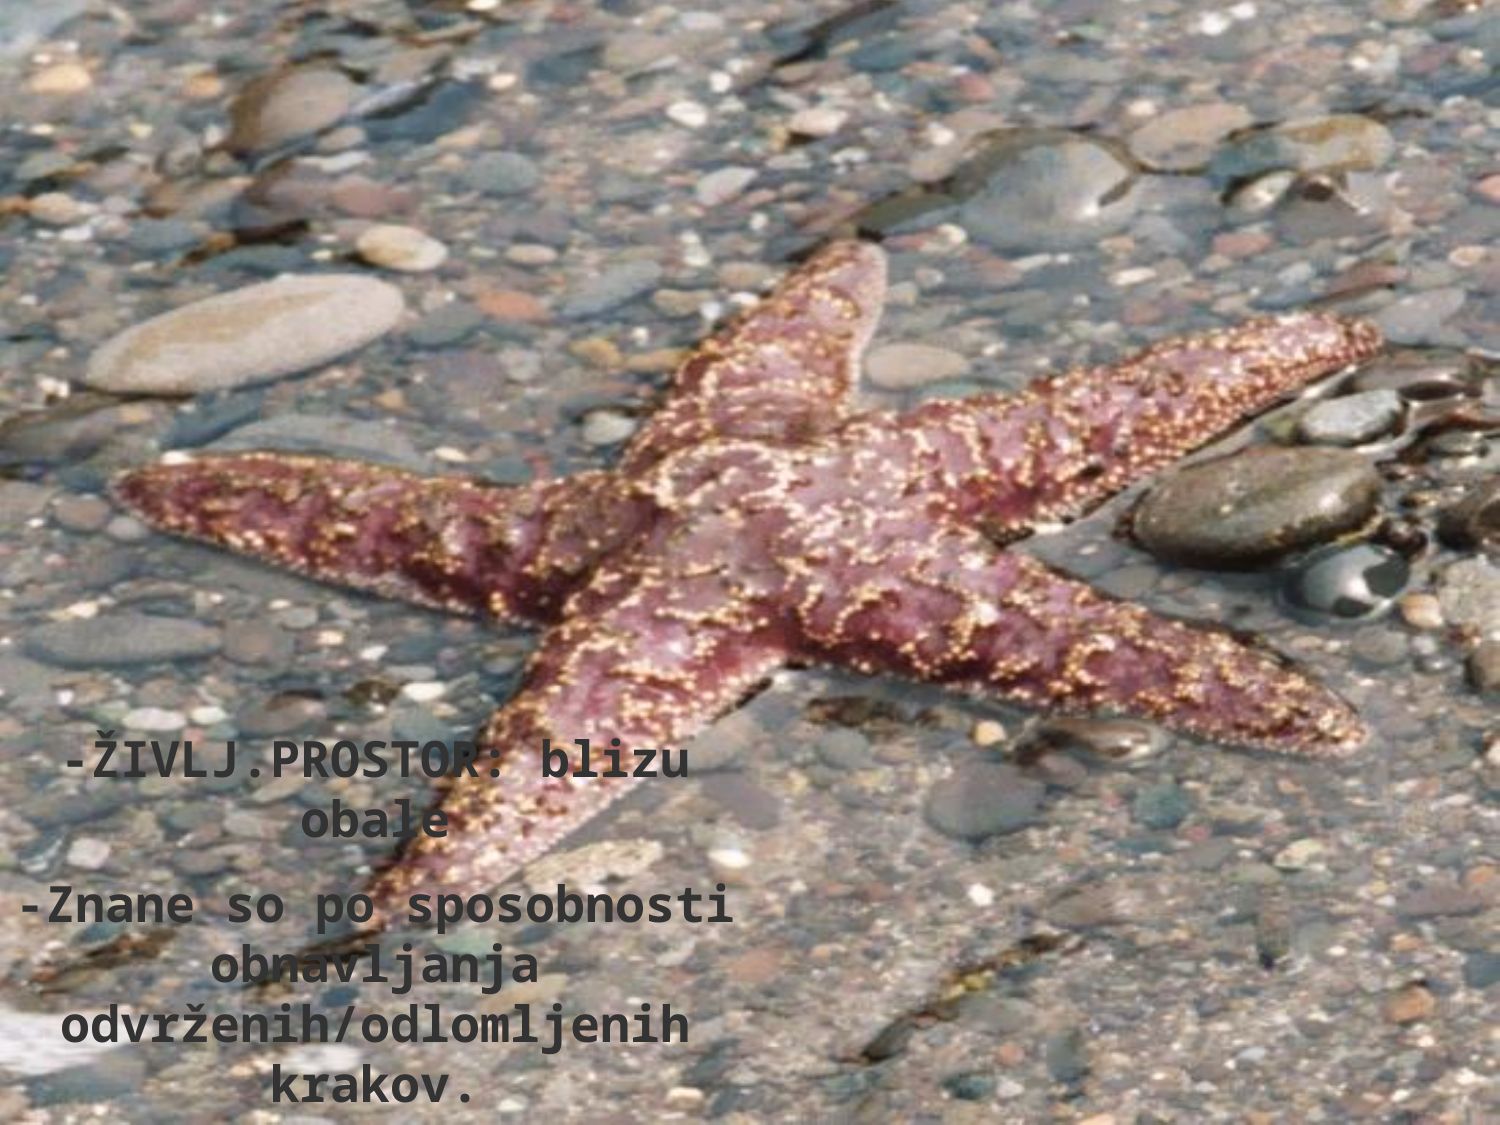

-ŽIVLJ.PROSTOR: blizu obale
-Znane so po sposobnosti obnavljanja odvrženih/odlomljenih krakov.